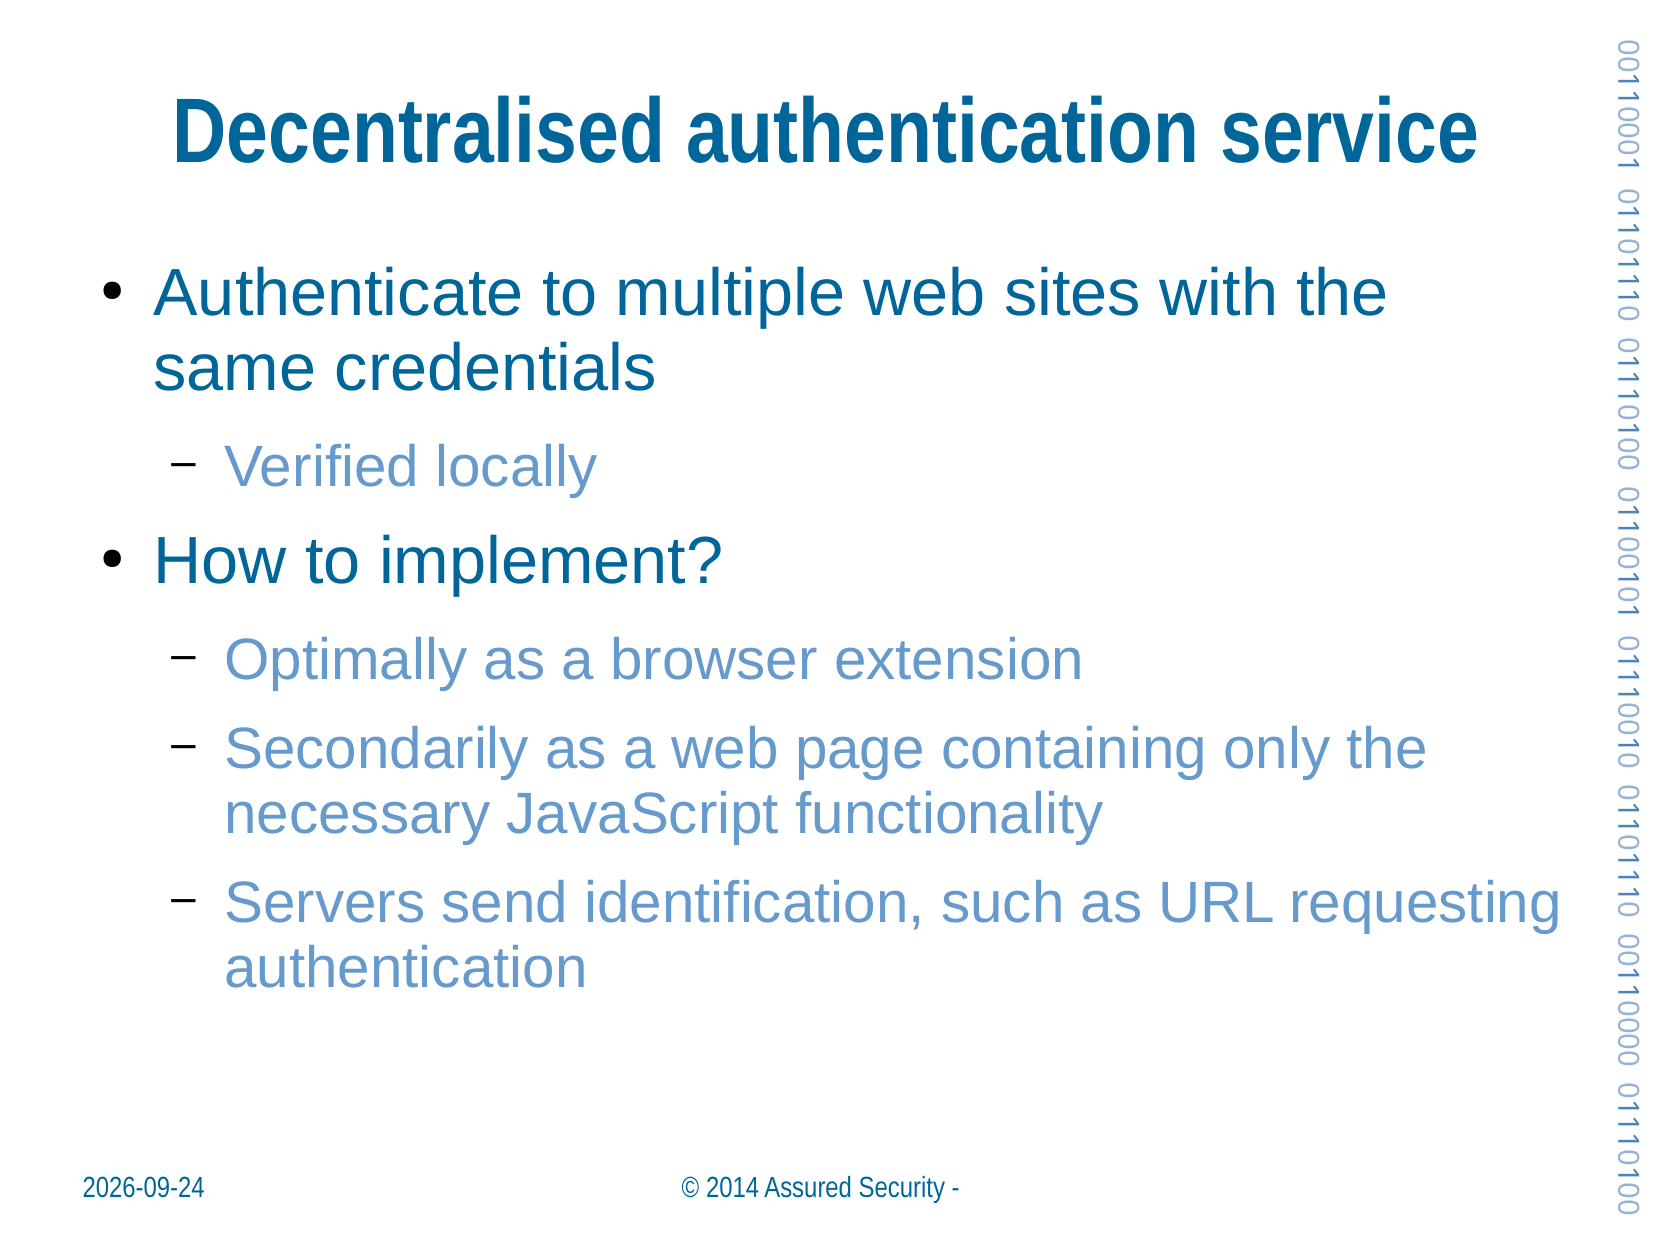

# Decentralised authentication service
Authenticate to multiple web sites with the same credentials
Verified locally
How to implement?
Optimally as a browser extension
Secondarily as a web page containing only the necessary JavaScript functionality
Servers send identification, such as URL requesting authentication